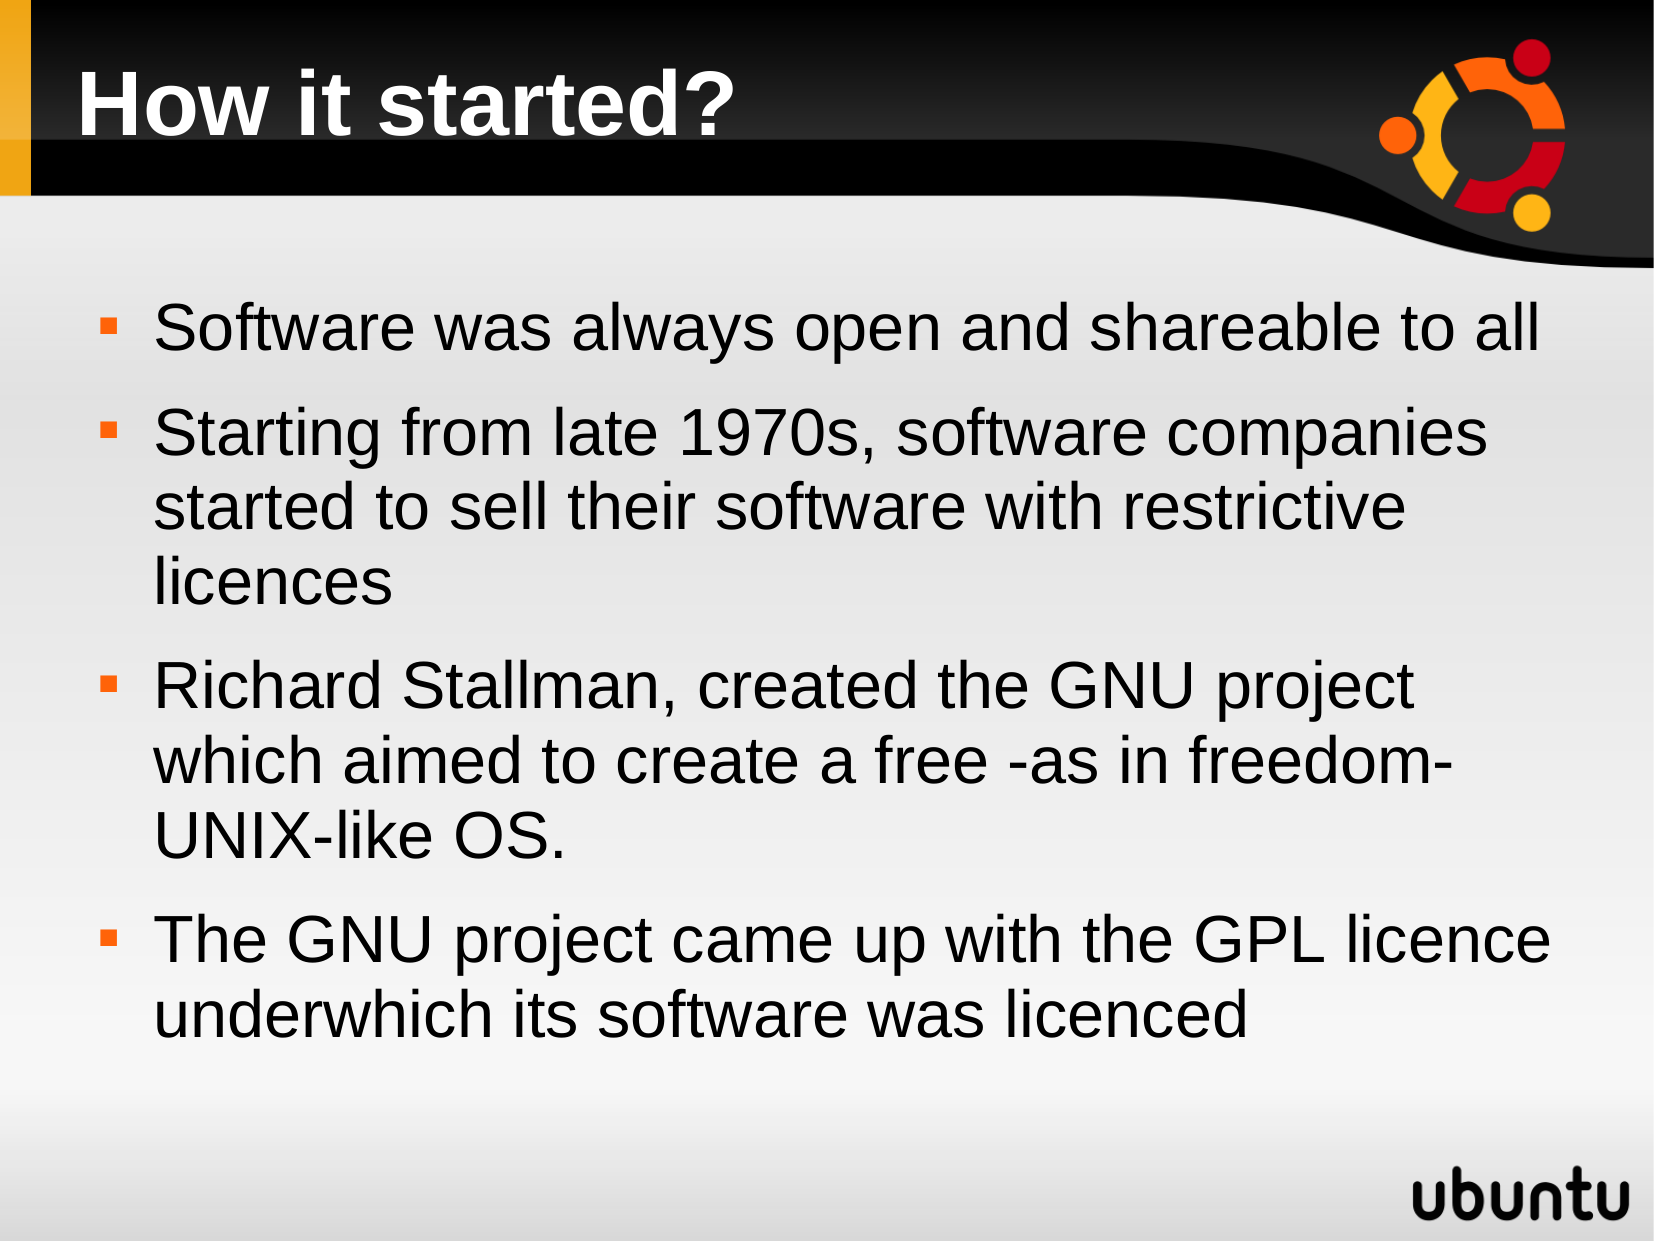

# How it started?
Software was always open and shareable to all
Starting from late 1970s, software companies started to sell their software with restrictive licences
Richard Stallman, created the GNU project which aimed to create a free -as in freedom- UNIX-like OS.
The GNU project came up with the GPL licence underwhich its software was licenced